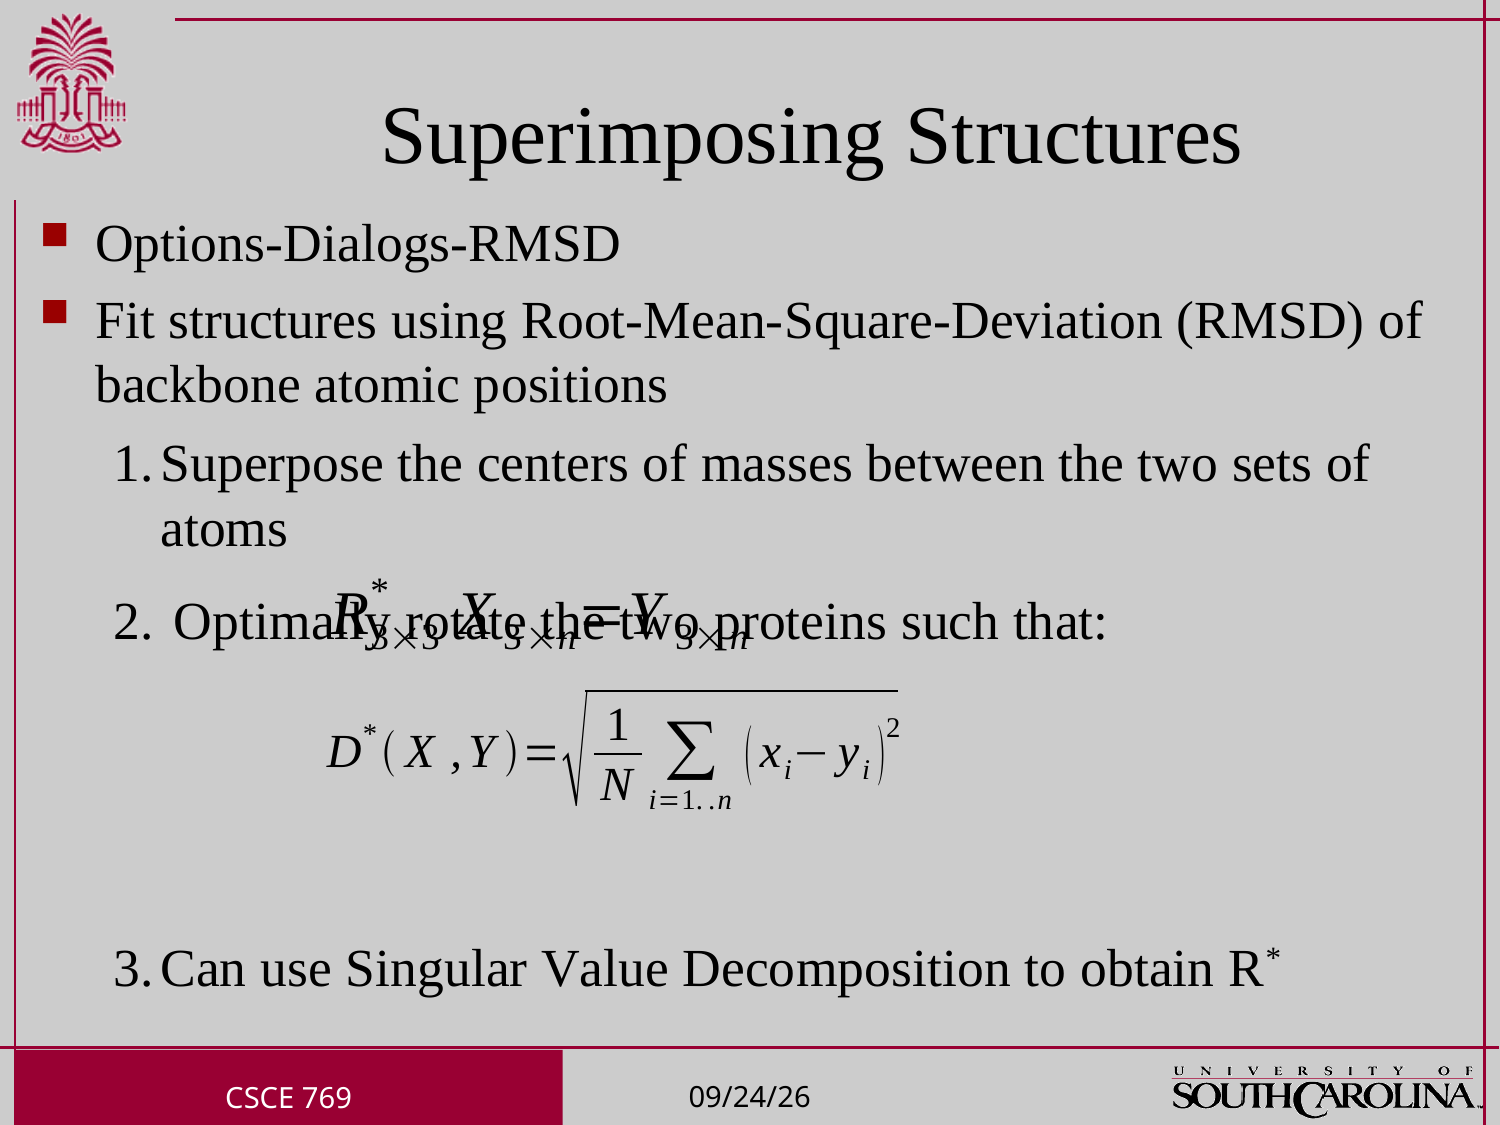

# Superimposing Structures
Options-Dialogs-RMSD
Fit structures using Root-Mean-Square-Deviation (RMSD) of backbone atomic positions
Superpose the centers of masses between the two sets of atoms
 Optimally rotate the two proteins such that:
Can use Singular Value Decomposition to obtain R*